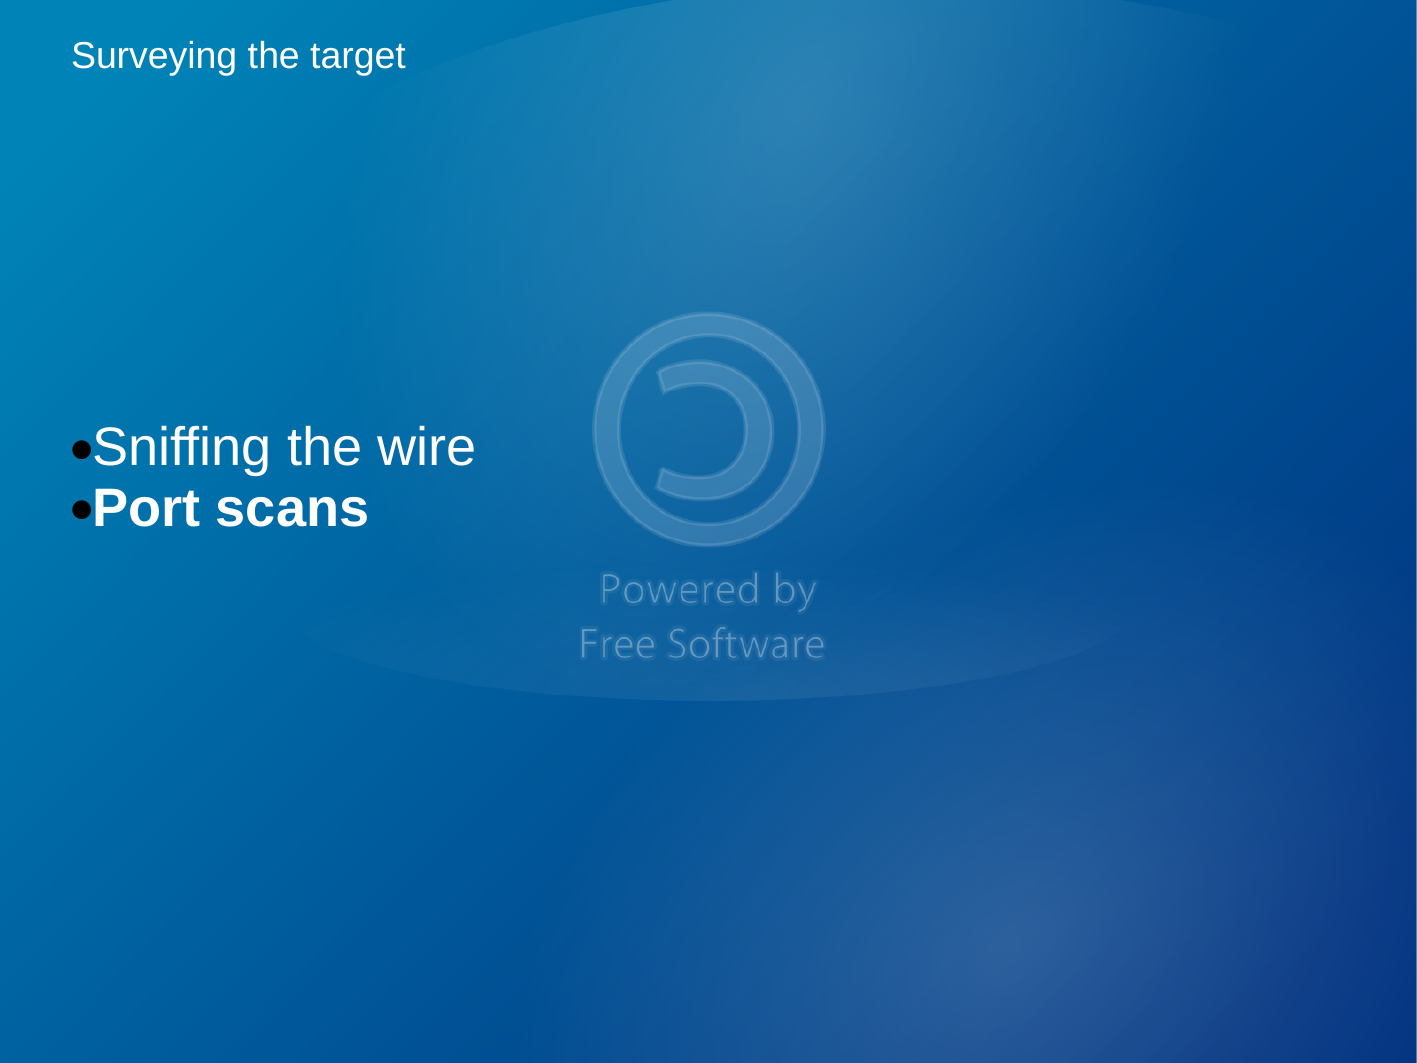

Surveying the target
Sniffing the wire
Port scans